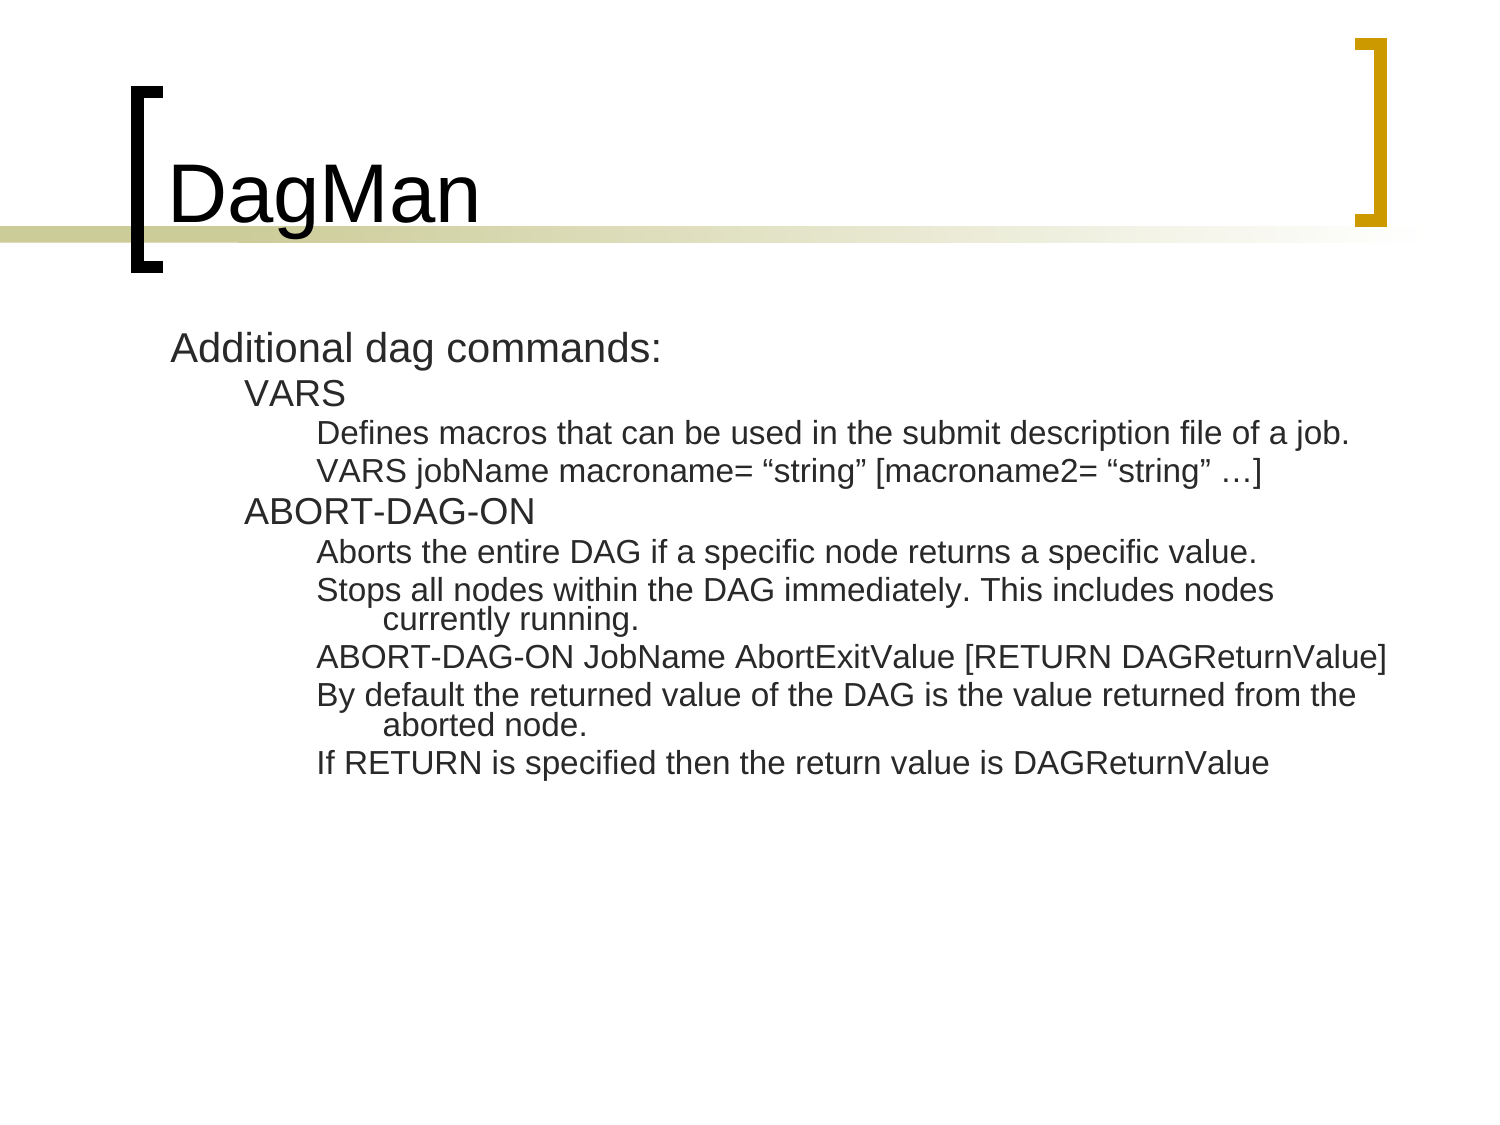

# DagMan
Additional dag commands:
VARS
Defines macros that can be used in the submit description file of a job.
VARS jobName macroname= “string” [macroname2= “string” …]
ABORT-DAG-ON
Aborts the entire DAG if a specific node returns a specific value.
Stops all nodes within the DAG immediately. This includes nodes currently running.
ABORT-DAG-ON JobName AbortExitValue [RETURN DAGReturnValue]
By default the returned value of the DAG is the value returned from the aborted node.
If RETURN is specified then the return value is DAGReturnValue